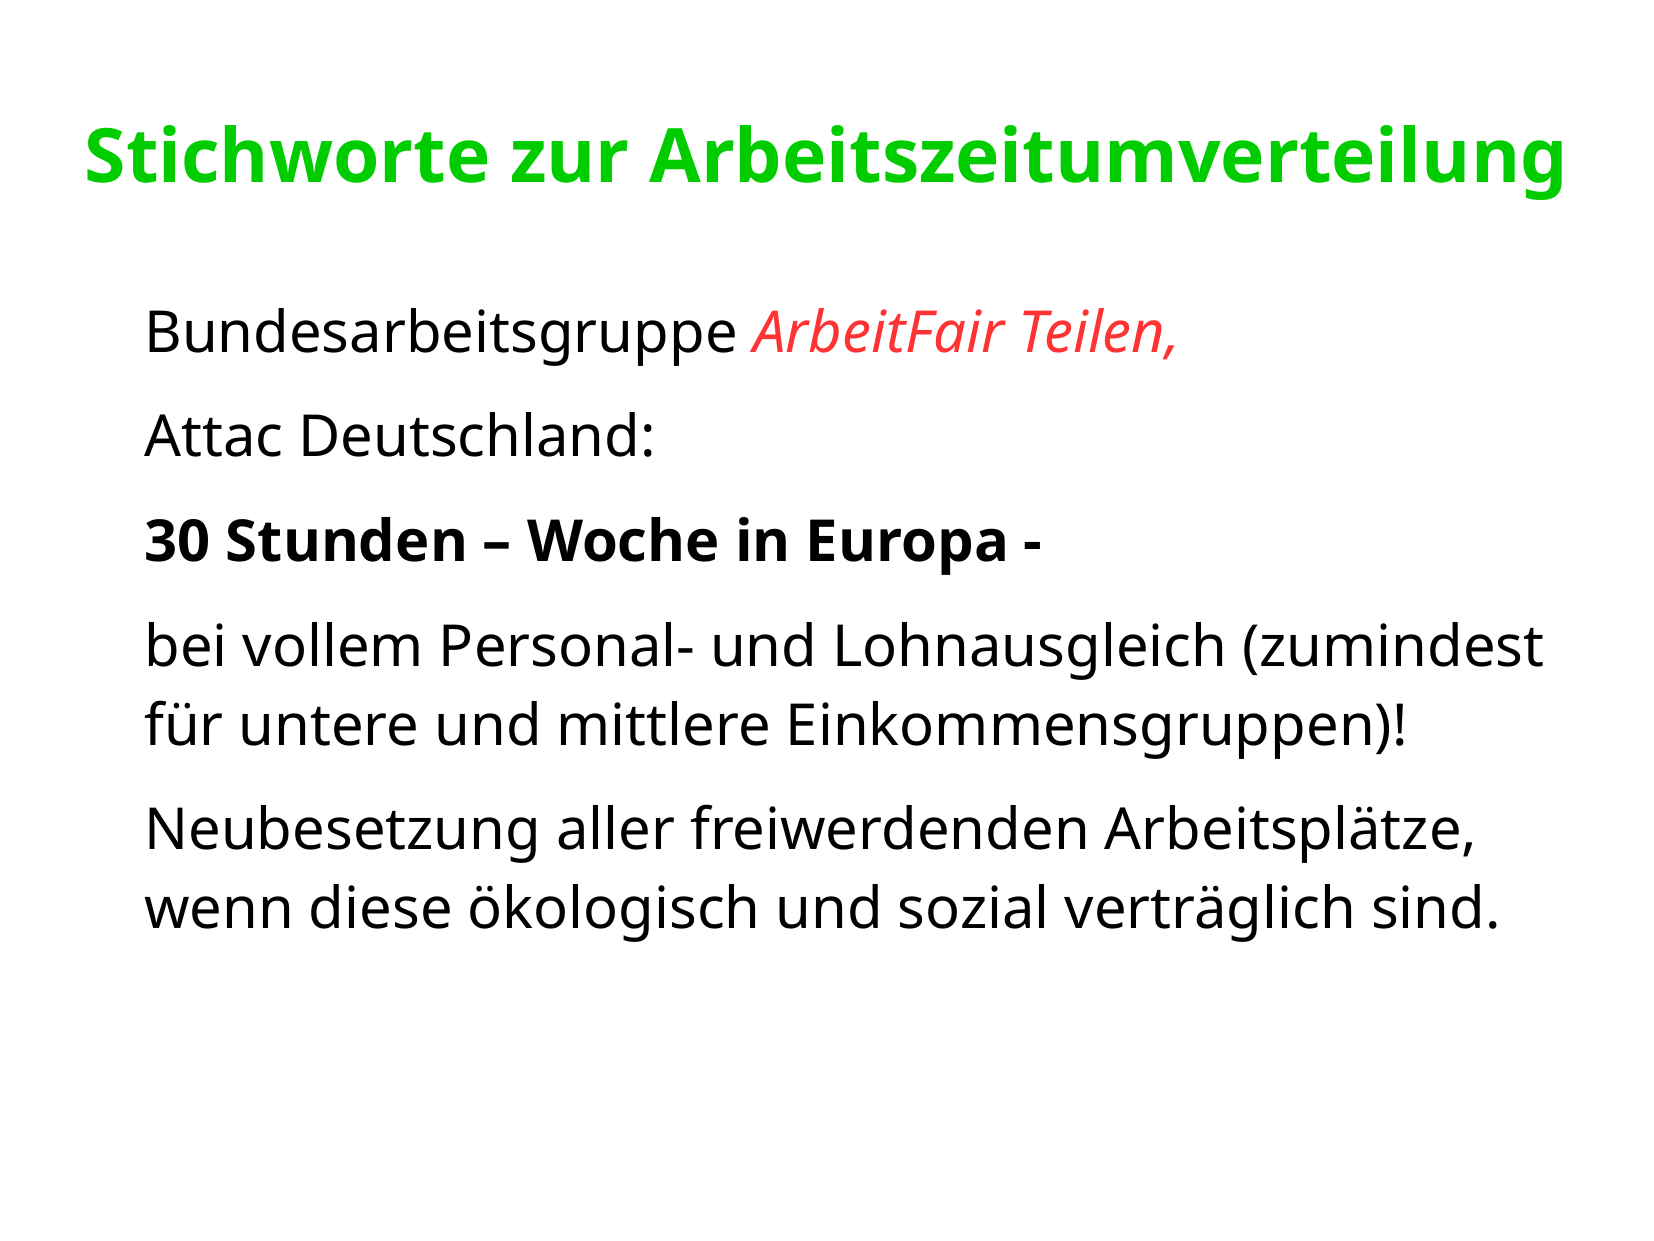

# Stichworte zur Arbeitszeitumverteilung
Bundesarbeitsgruppe ArbeitFair Teilen,
Attac Deutschland:
30 Stunden – Woche in Europa -
bei vollem Personal- und Lohnausgleich (zumindest für untere und mittlere Einkommensgruppen)!
Neubesetzung aller freiwerdenden Arbeitsplätze, wenn diese ökologisch und sozial verträglich sind.